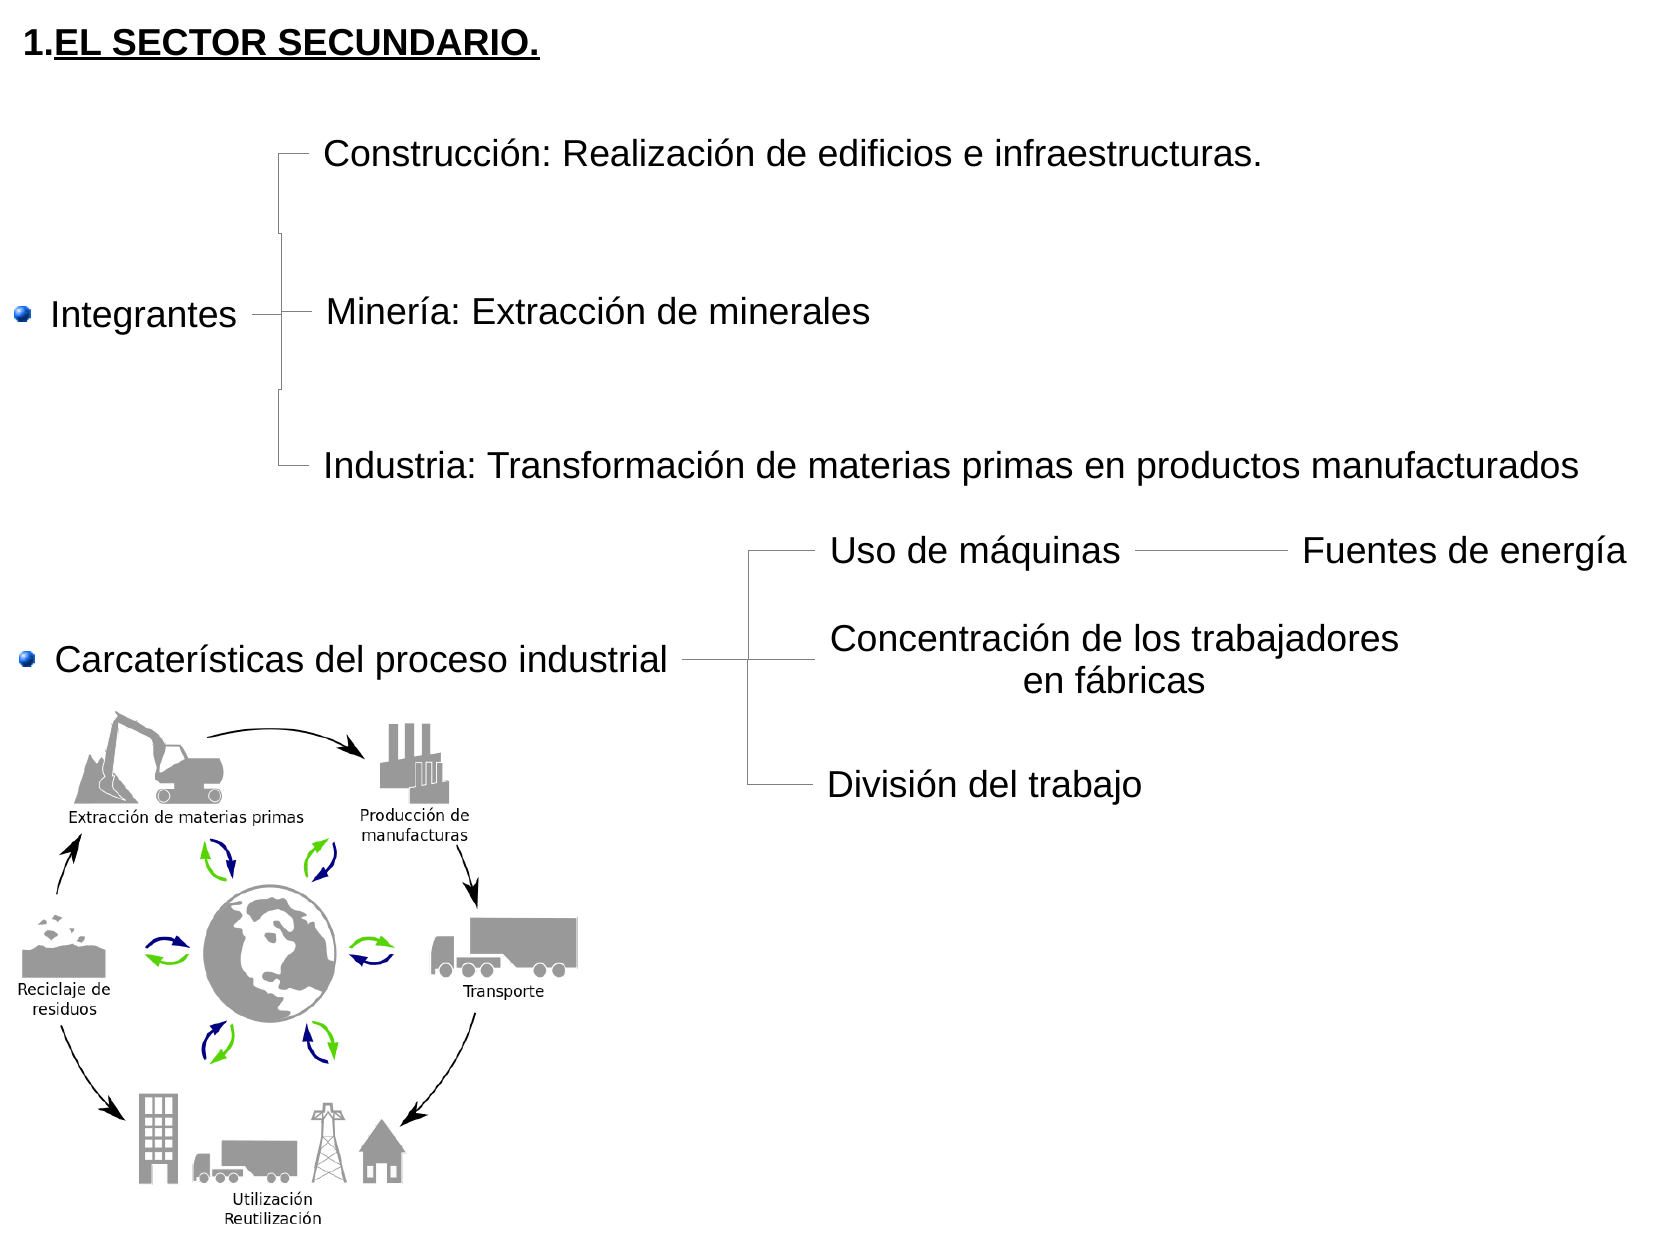

1.EL SECTOR SECUNDARIO.
Construcción: Realización de edificios e infraestructuras.
Minería: Extracción de minerales
Integrantes
Industria: Transformación de materias primas en productos manufacturados
Uso de máquinas
Fuentes de energía
Concentración de los trabajadores
en fábricas
Carcaterísticas del proceso industrial
División del trabajo